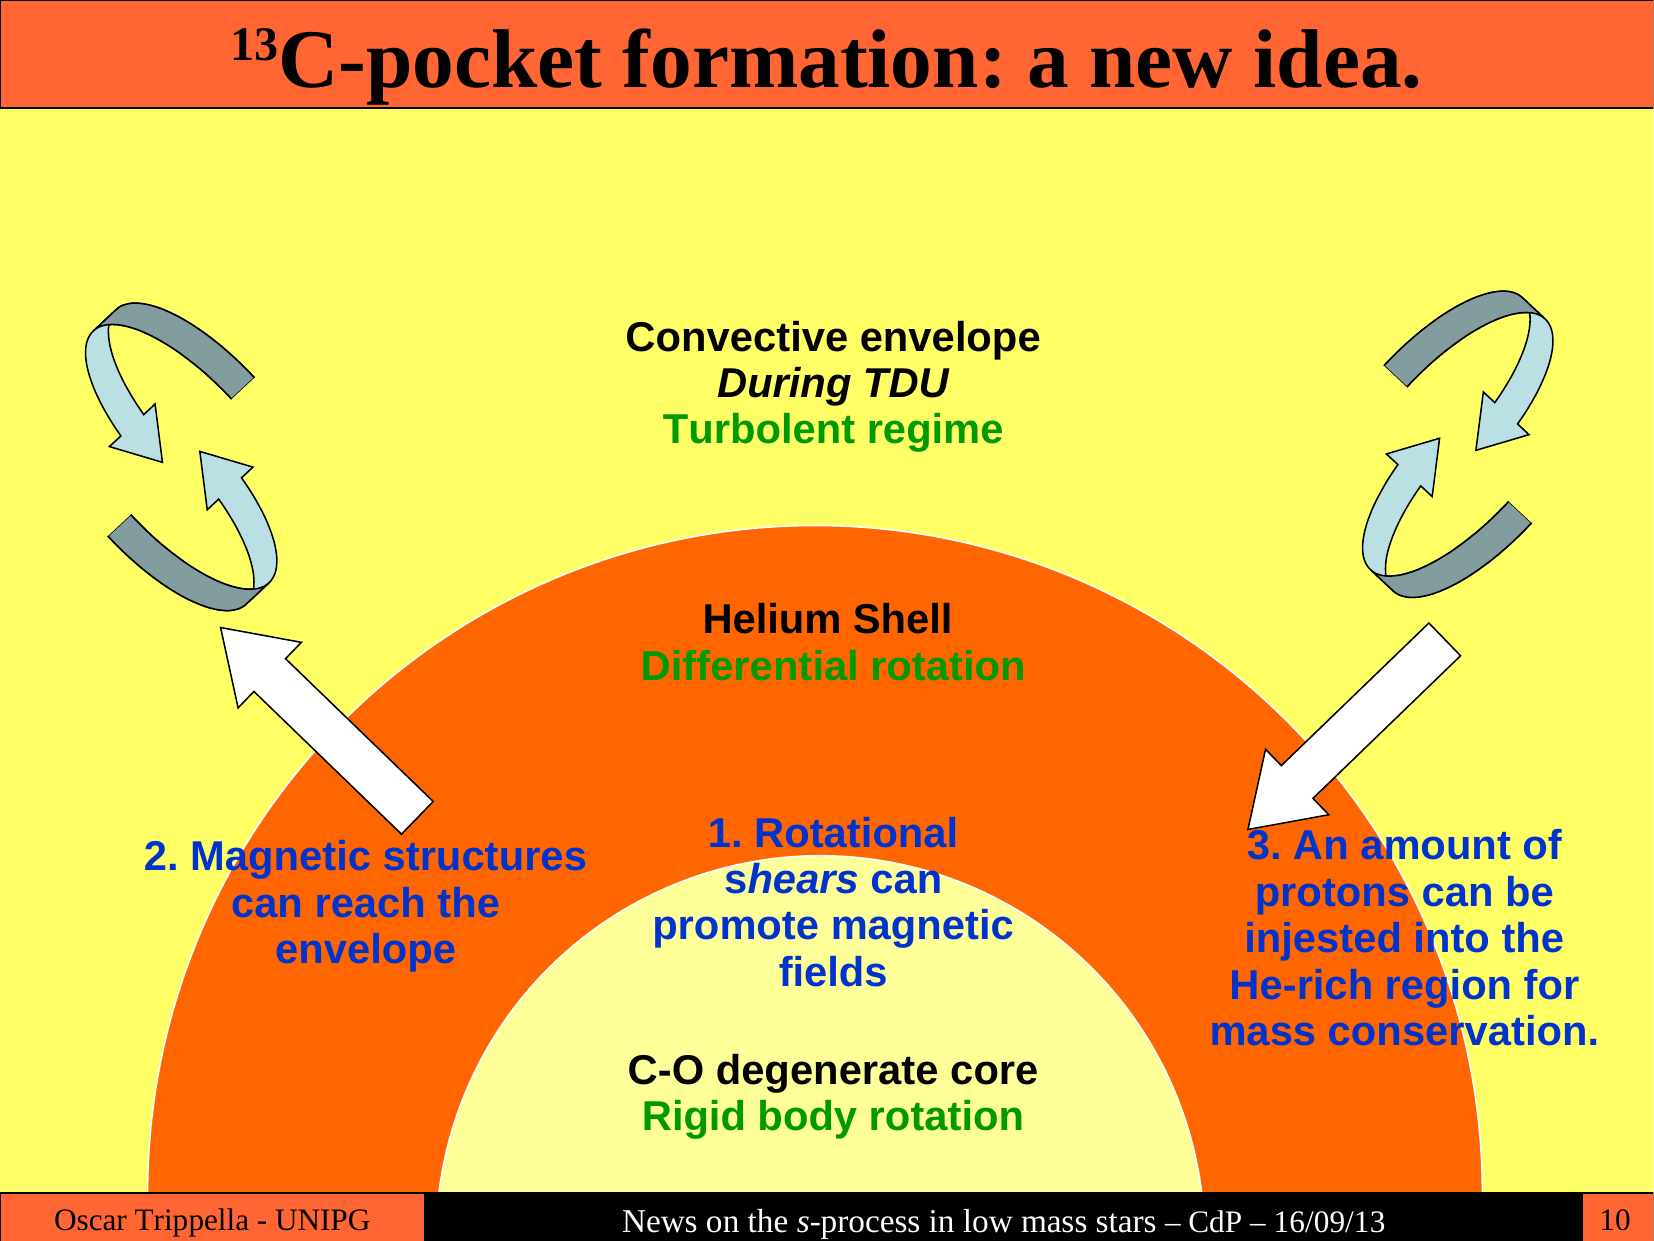

13C-pocket formation: a new idea.
Convective envelope
During TDU
Turbolent regime
Helium Shell
Differential rotation
1. Rotational shears can promote magnetic fields
3. An amount of protons can be injested into the He-rich region for mass conservation.
2. Magnetic structures can reach the envelope
C-O degenerate core
Rigid body rotation
Oscar Trippella - UNIPG
News on the s-process in low mass stars – CdP – 16/09/13
10